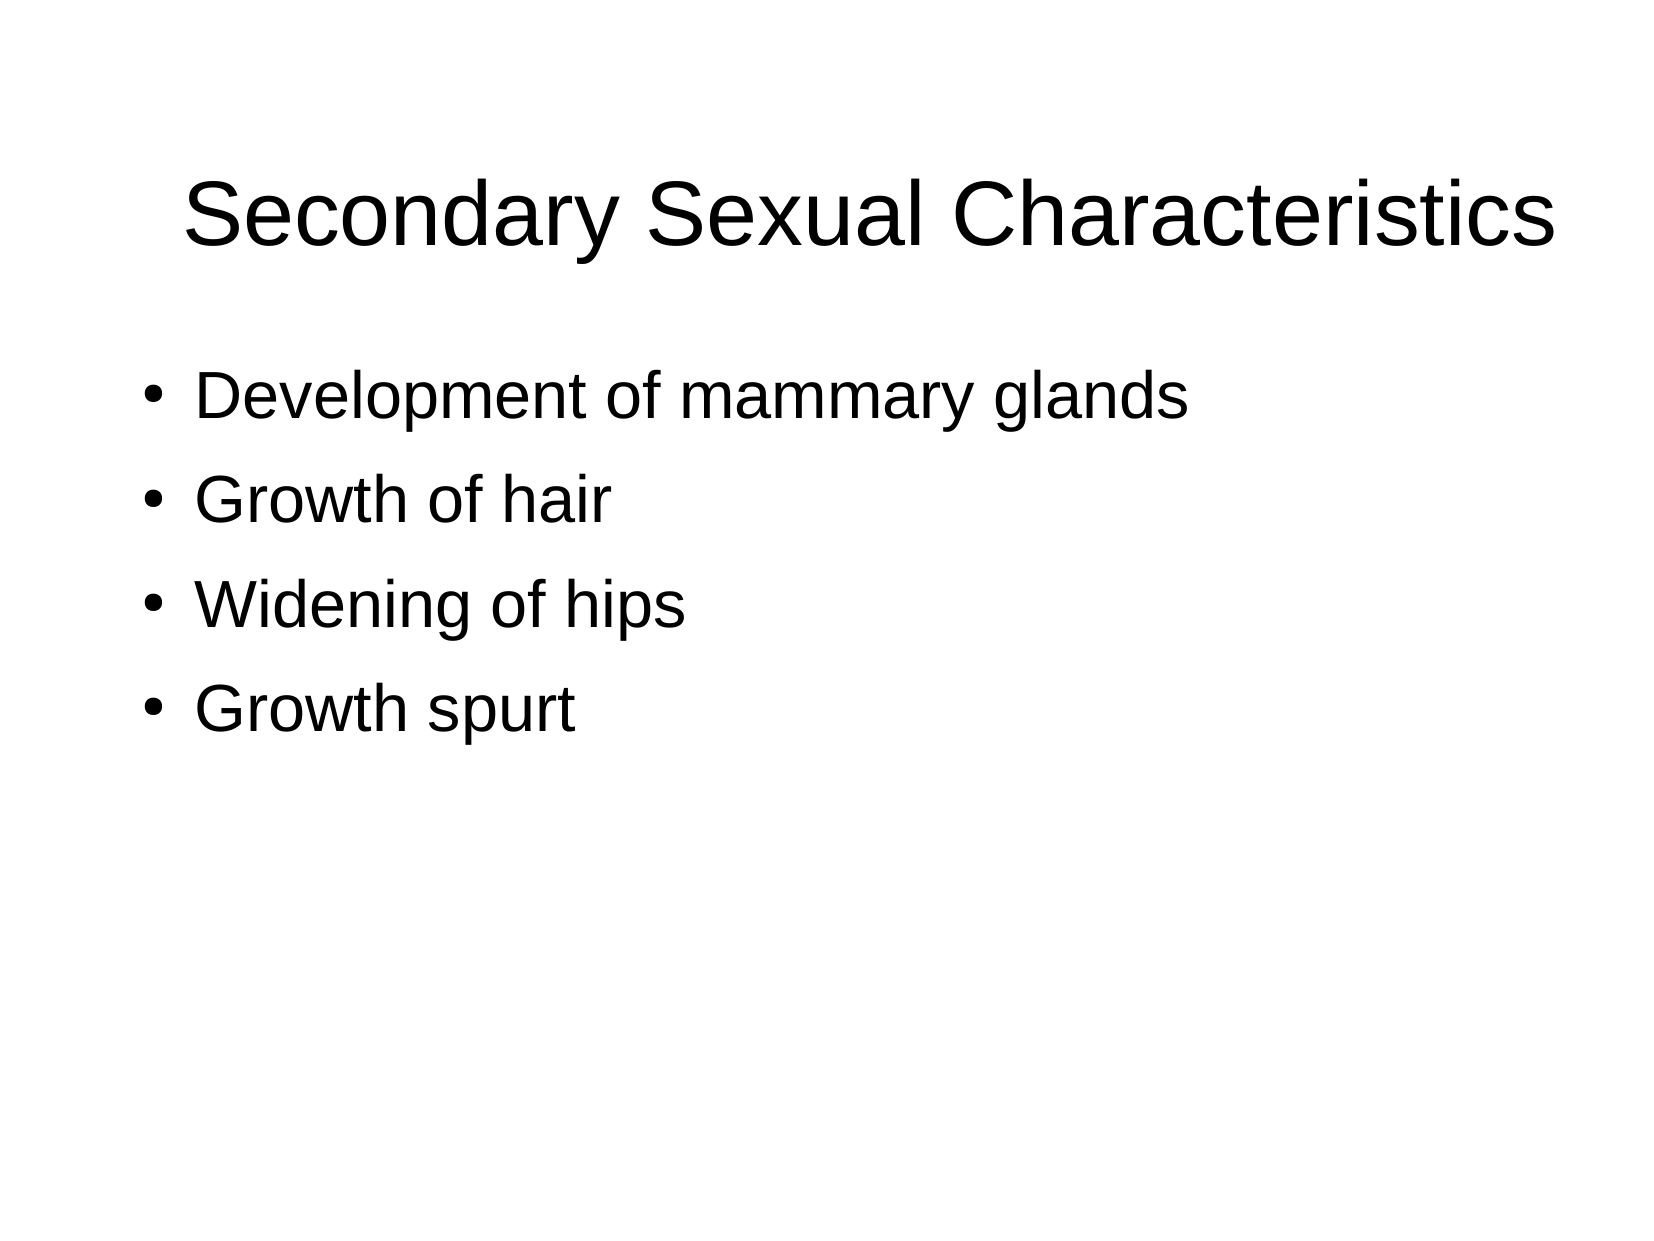

# Secondary Sexual Characteristics
Development of mammary glands
Growth of hair
Widening of hips
Growth spurt